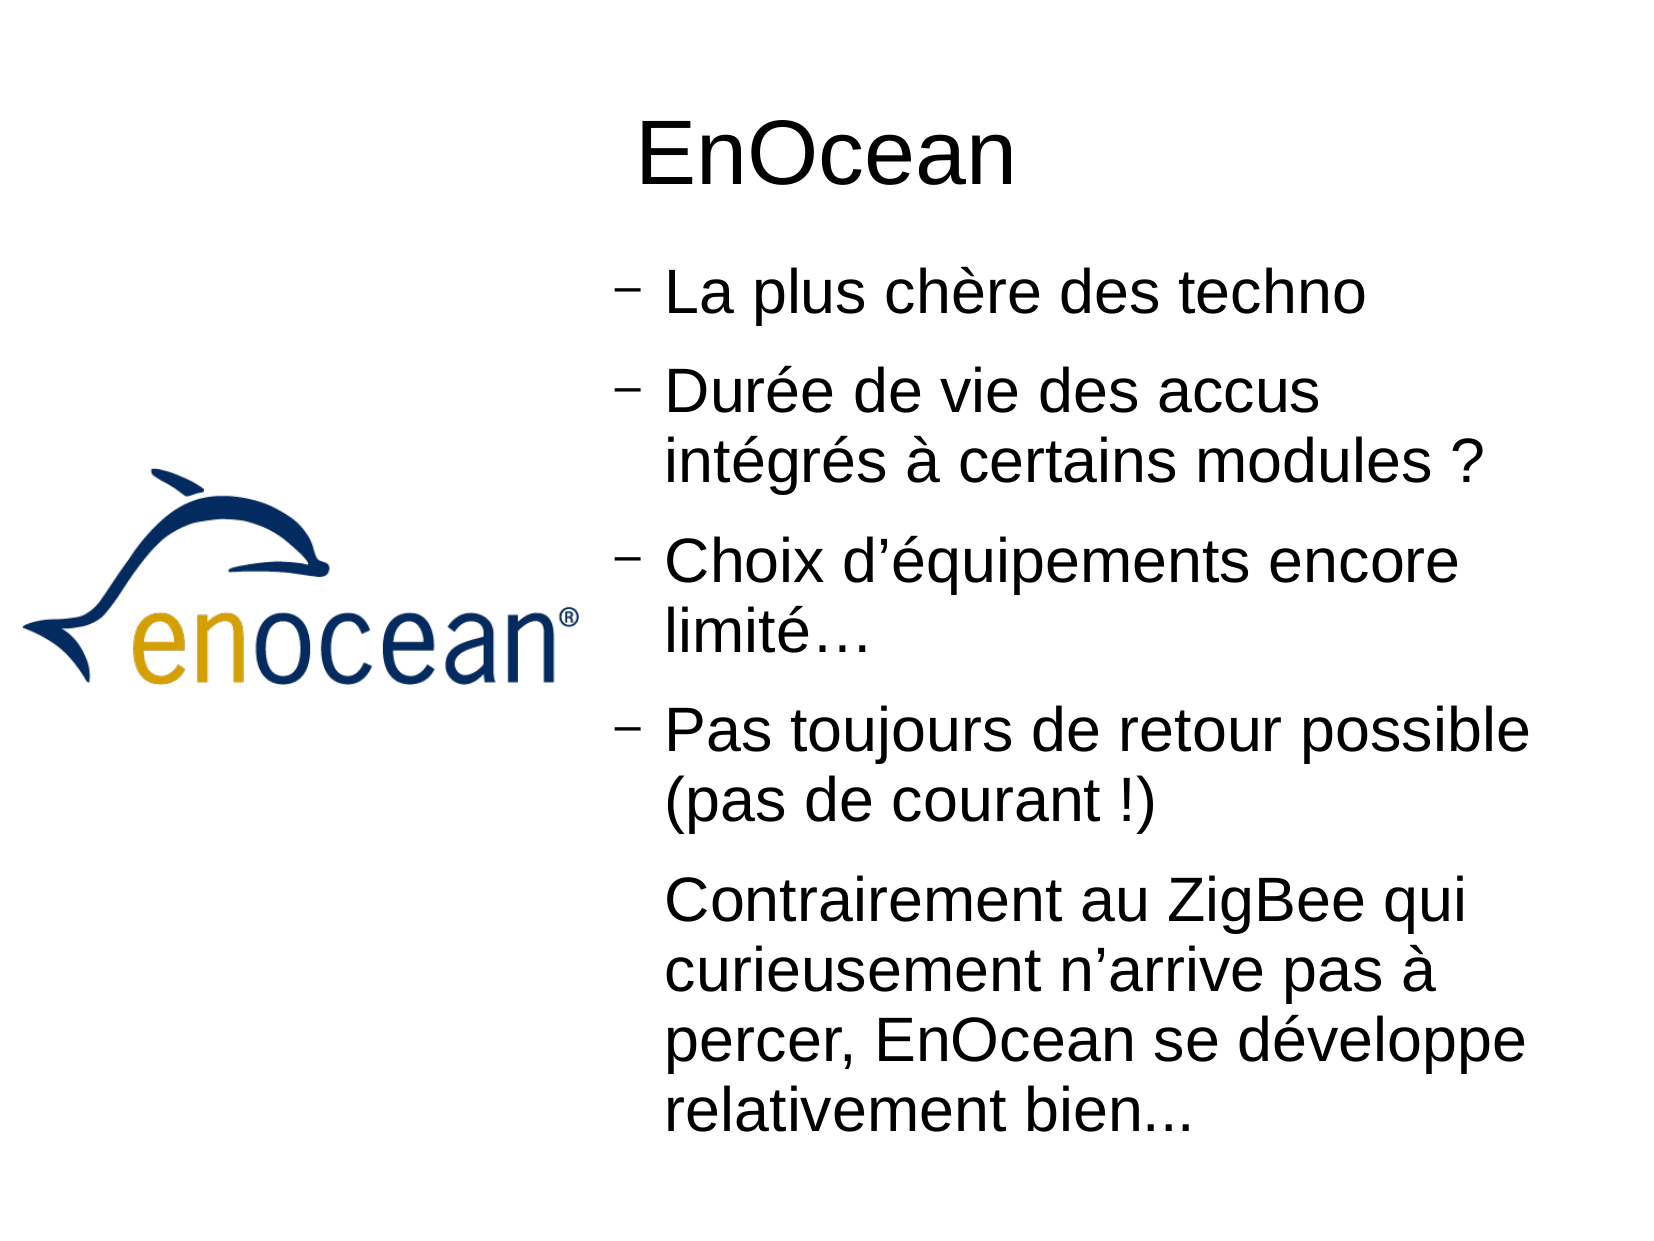

# EnOcean
La plus chère des techno
Durée de vie des accus intégrés à certains modules ?
Choix d’équipements encore limité…
Pas toujours de retour possible (pas de courant !)
Contrairement au ZigBee qui curieusement n’arrive pas à percer, EnOcean se développe relativement bien...